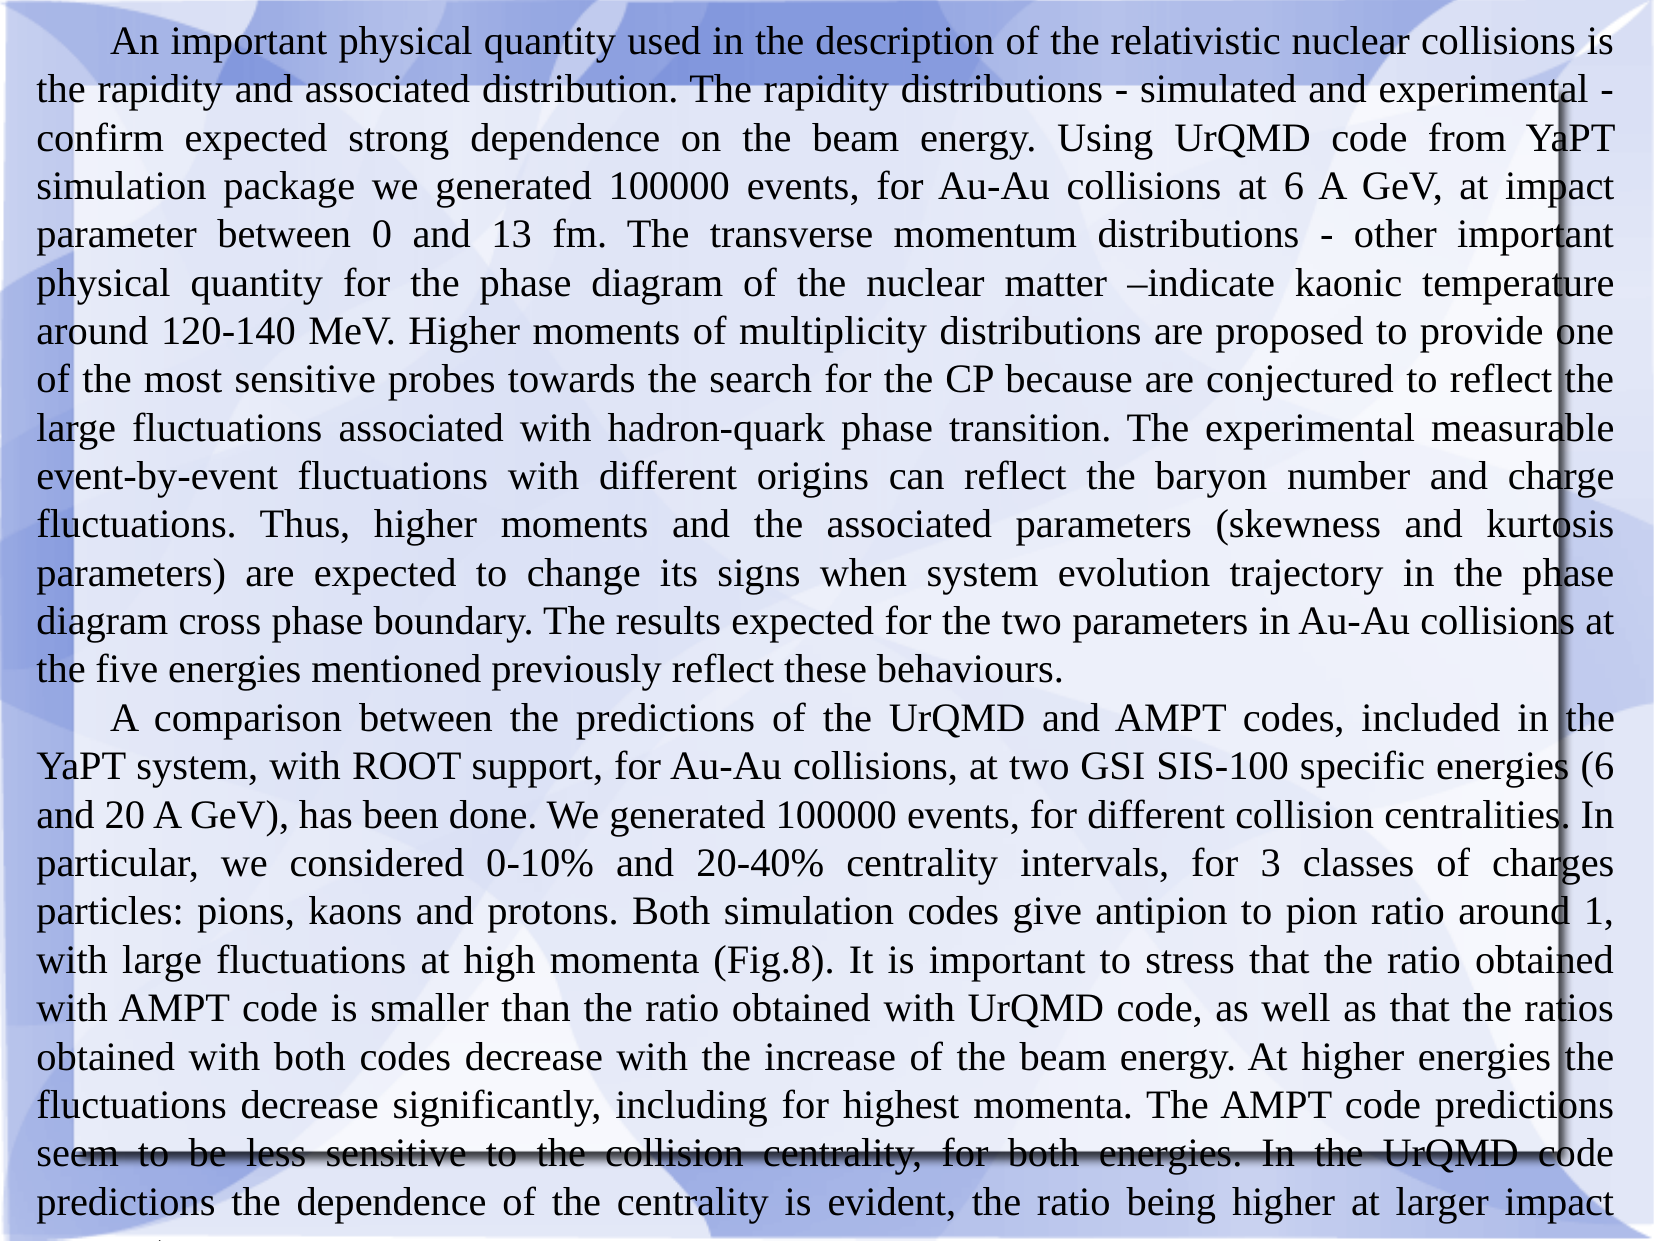

An important physical quantity used in the description of the relativistic nuclear collisions is the rapidity and associated distribution. The rapidity distributions - simulated and experimental - confirm expected strong dependence on the beam energy. Using UrQMD code from YaPT simulation package we generated 100000 events, for Au-Au collisions at 6 A GeV, at impact parameter between 0 and 13 fm. The transverse momentum distributions - other important physical quantity for the phase diagram of the nuclear matter –indicate kaonic temperature around 120-140 MeV. Higher moments of multiplicity distributions are proposed to provide one of the most sensitive probes towards the search for the CP because are conjectured to reflect the large fluctuations associated with hadron-quark phase transition. The experimental measurable event-by-event fluctuations with different origins can reflect the baryon number and charge fluctuations. Thus, higher moments and the associated parameters (skewness and kurtosis parameters) are expected to change its signs when system evolution trajectory in the phase diagram cross phase boundary. The results expected for the two parameters in Au-Au collisions at the five energies mentioned previously reflect these behaviours.
A comparison between the predictions of the UrQMD and AMPT codes, included in the YaPT system, with ROOT support, for Au-Au collisions, at two GSI SIS-100 specific energies (6 and 20 A GeV), has been done. We generated 100000 events, for different collision centralities. In particular, we considered 0-10% and 20-40% centrality intervals, for 3 classes of charges particles: pions, kaons and protons. Both simulation codes give antipion to pion ratio around 1, with large fluctuations at high momenta (Fig.8). It is important to stress that the ratio obtained with AMPT code is smaller than the ratio obtained with UrQMD code, as well as that the ratios obtained with both codes decrease with the increase of the beam energy. At higher energies the fluctuations decrease significantly, including for highest momenta. The AMPT code predictions seem to be less sensitive to the collision centrality, for both energies. In the UrQMD code predictions the dependence of the centrality is evident, the ratio being higher at larger impact parameters